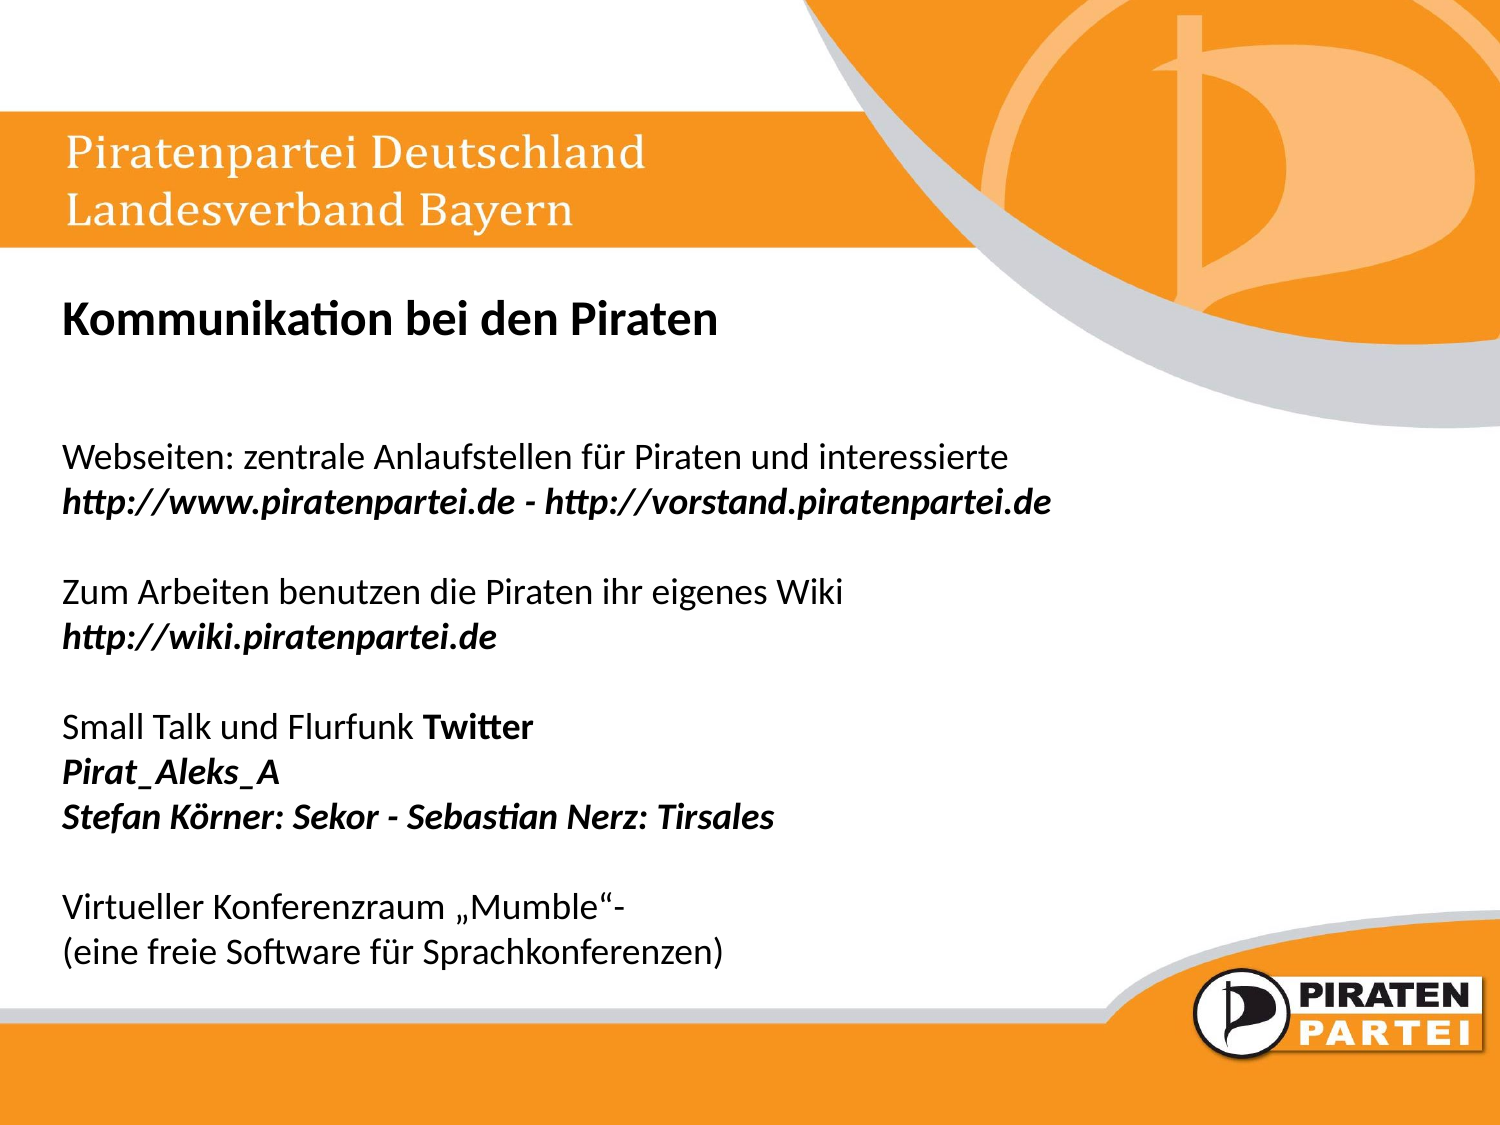

Kommunikation bei den Piraten
Webseiten: zentrale Anlaufstellen für Piraten und interessierte
http://www.piratenpartei.de - http://vorstand.piratenpartei.de
Zum Arbeiten benutzen die Piraten ihr eigenes Wiki
http://wiki.piratenpartei.de
Small Talk und Flurfunk Twitter
Pirat_Aleks_A
Stefan Körner: Sekor - Sebastian Nerz: Tirsales
Virtueller Konferenzraum „Mumble“-
(eine freie Software für Sprachkonferenzen)